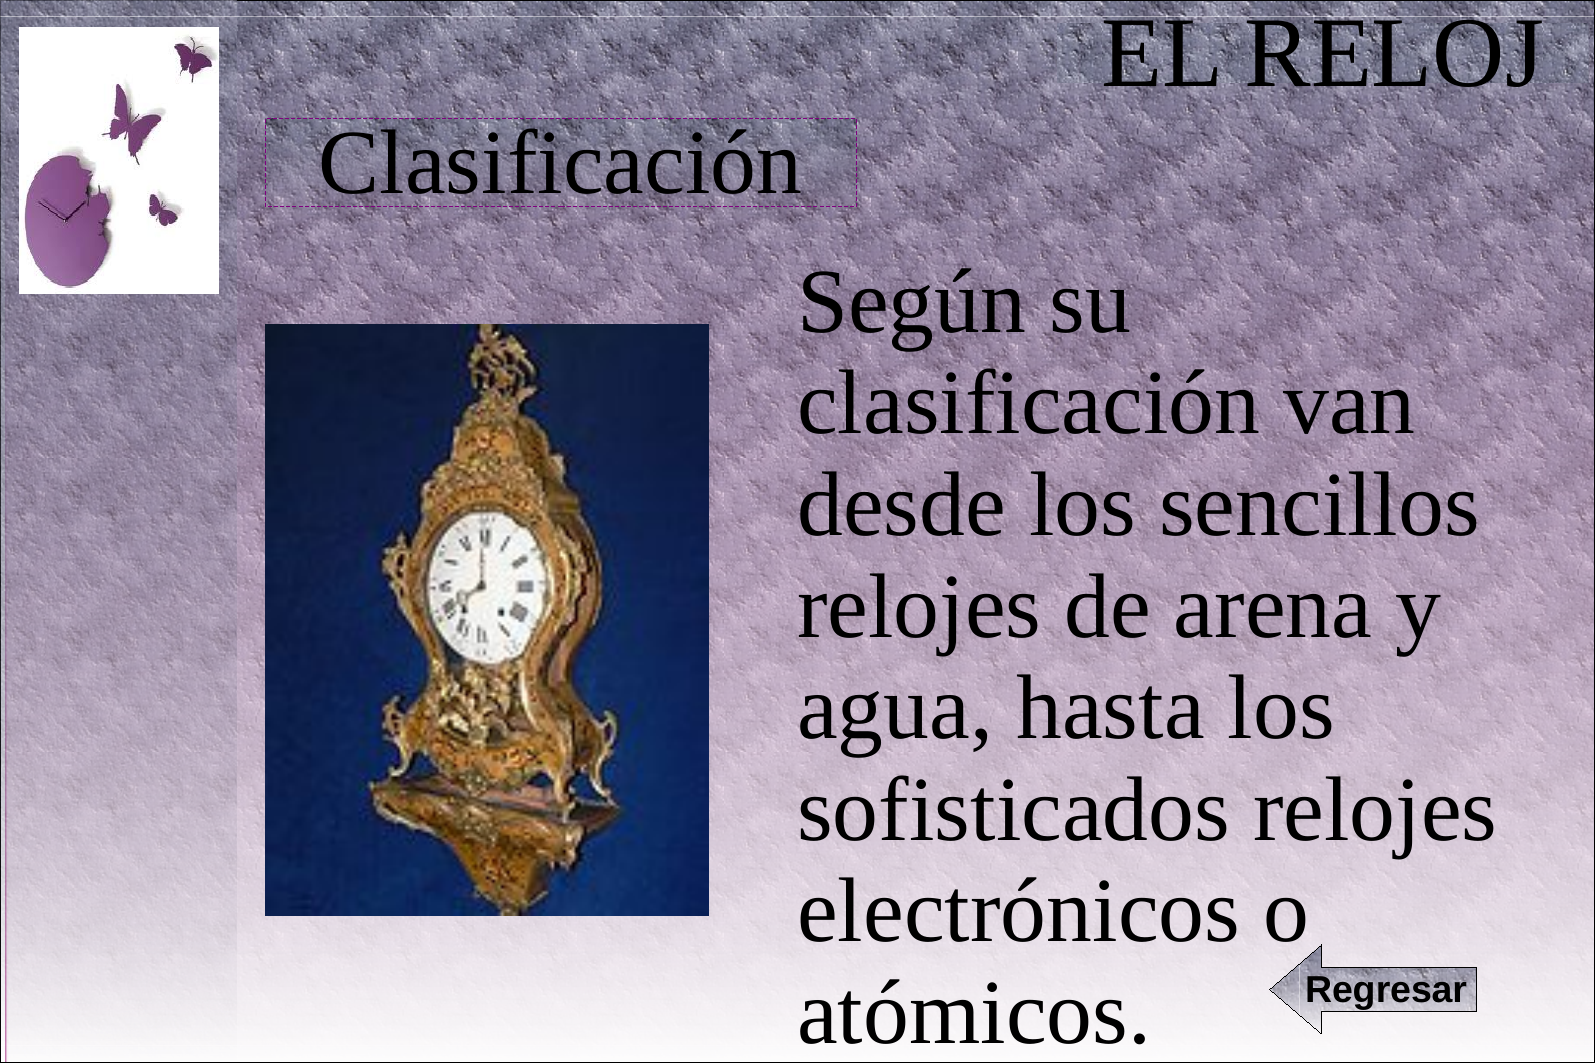

EL RELOJ
Clasificación
# Según su clasificación van desde los sencillos relojes de arena y agua, hasta los sofisticados relojes
electrónicos o atómicos.
Regresar